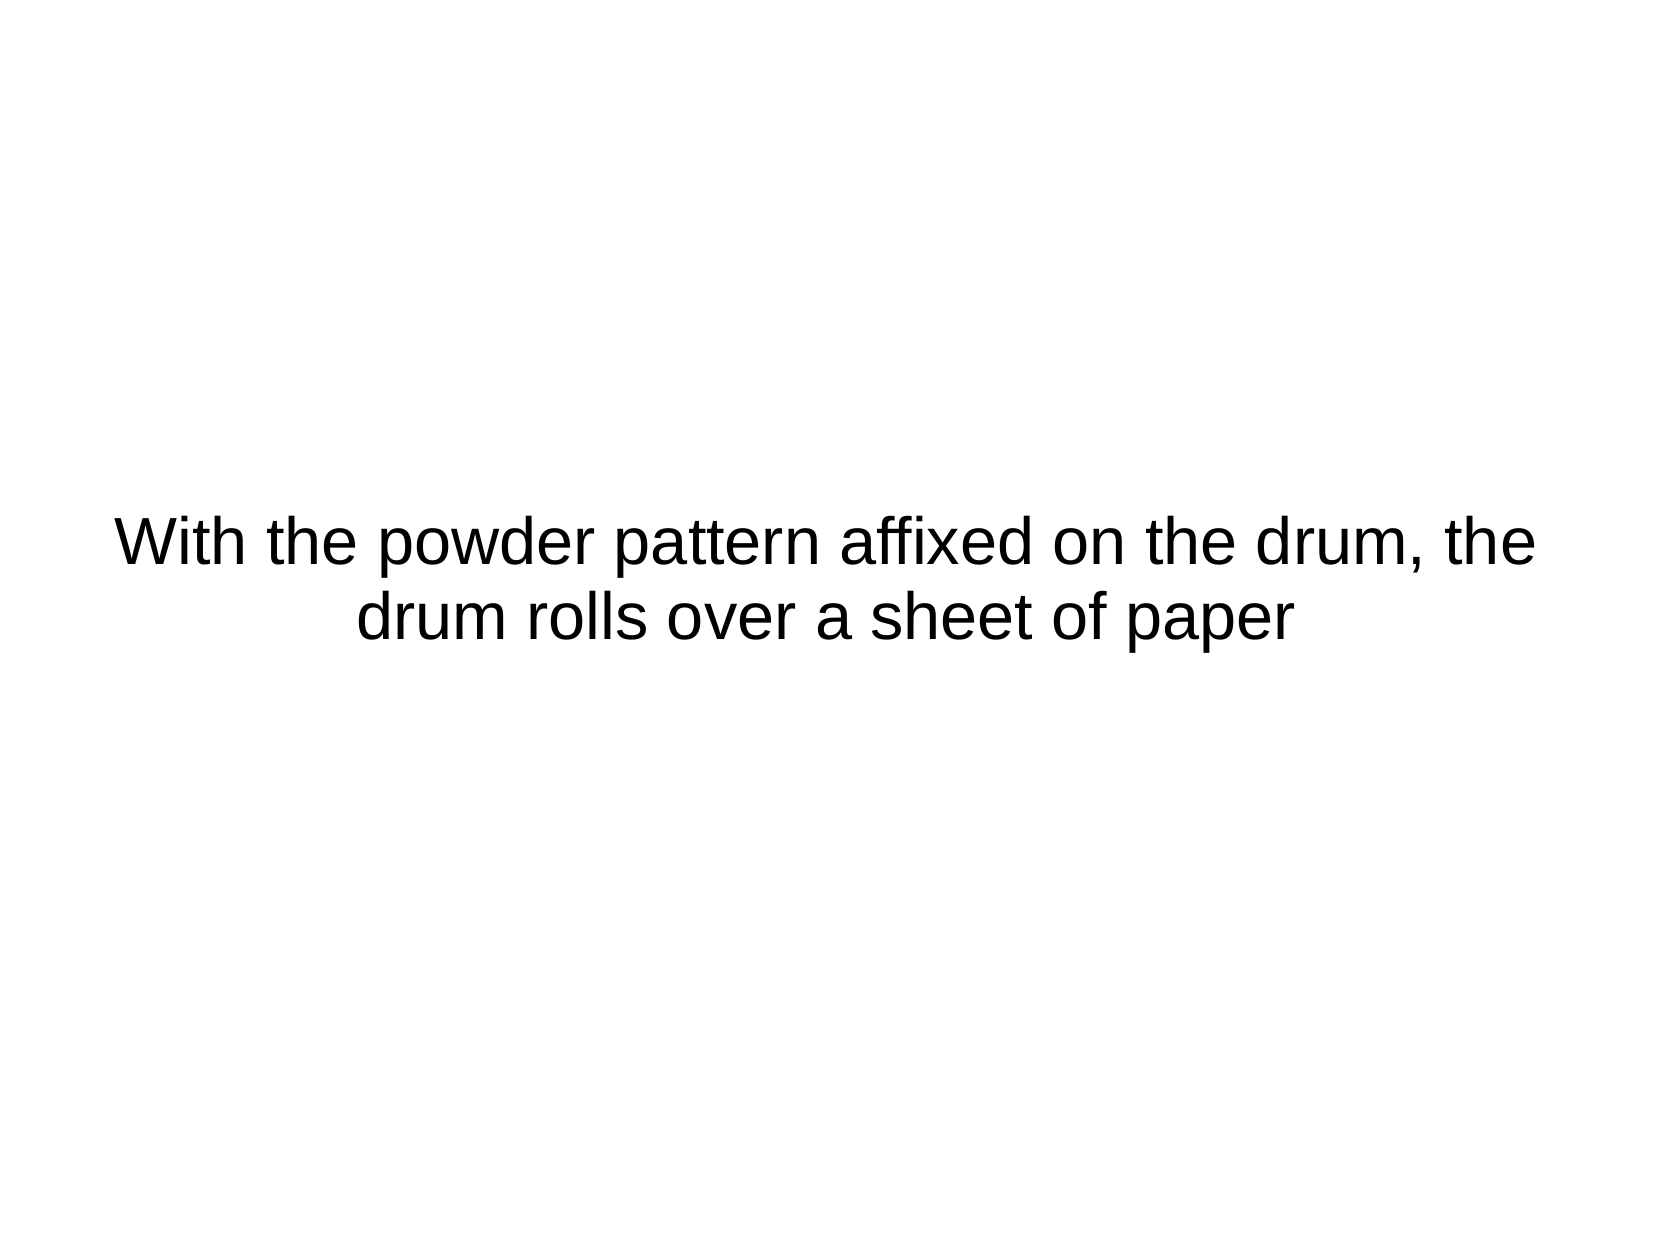

# With the powder pattern affixed on the drum, the drum rolls over a sheet of paper